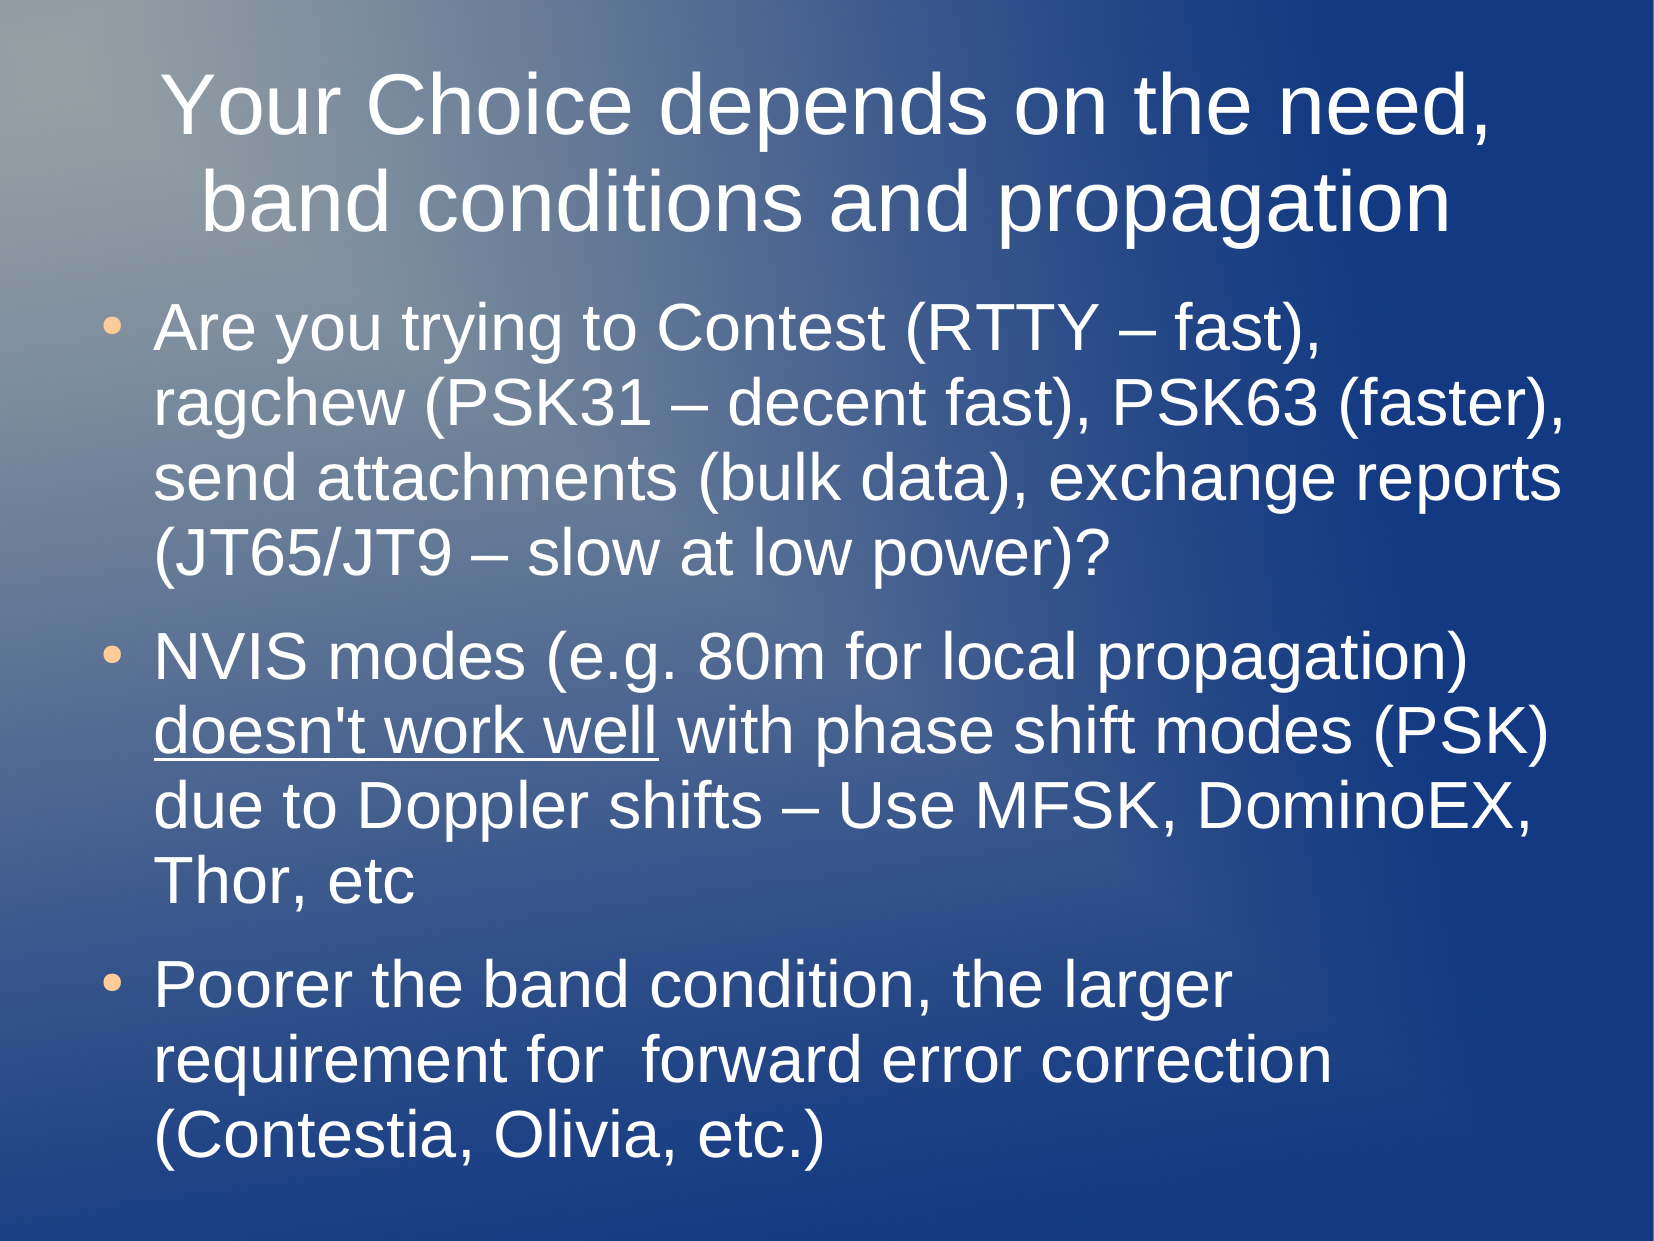

# Your Choice depends on the need, band conditions and propagation
Are you trying to Contest (RTTY – fast), ragchew (PSK31 – decent fast), PSK63 (faster), send attachments (bulk data), exchange reports (JT65/JT9 – slow at low power)?
NVIS modes (e.g. 80m for local propagation) doesn't work well with phase shift modes (PSK) due to Doppler shifts – Use MFSK, DominoEX, Thor, etc
Poorer the band condition, the larger requirement for forward error correction (Contestia, Olivia, etc.)